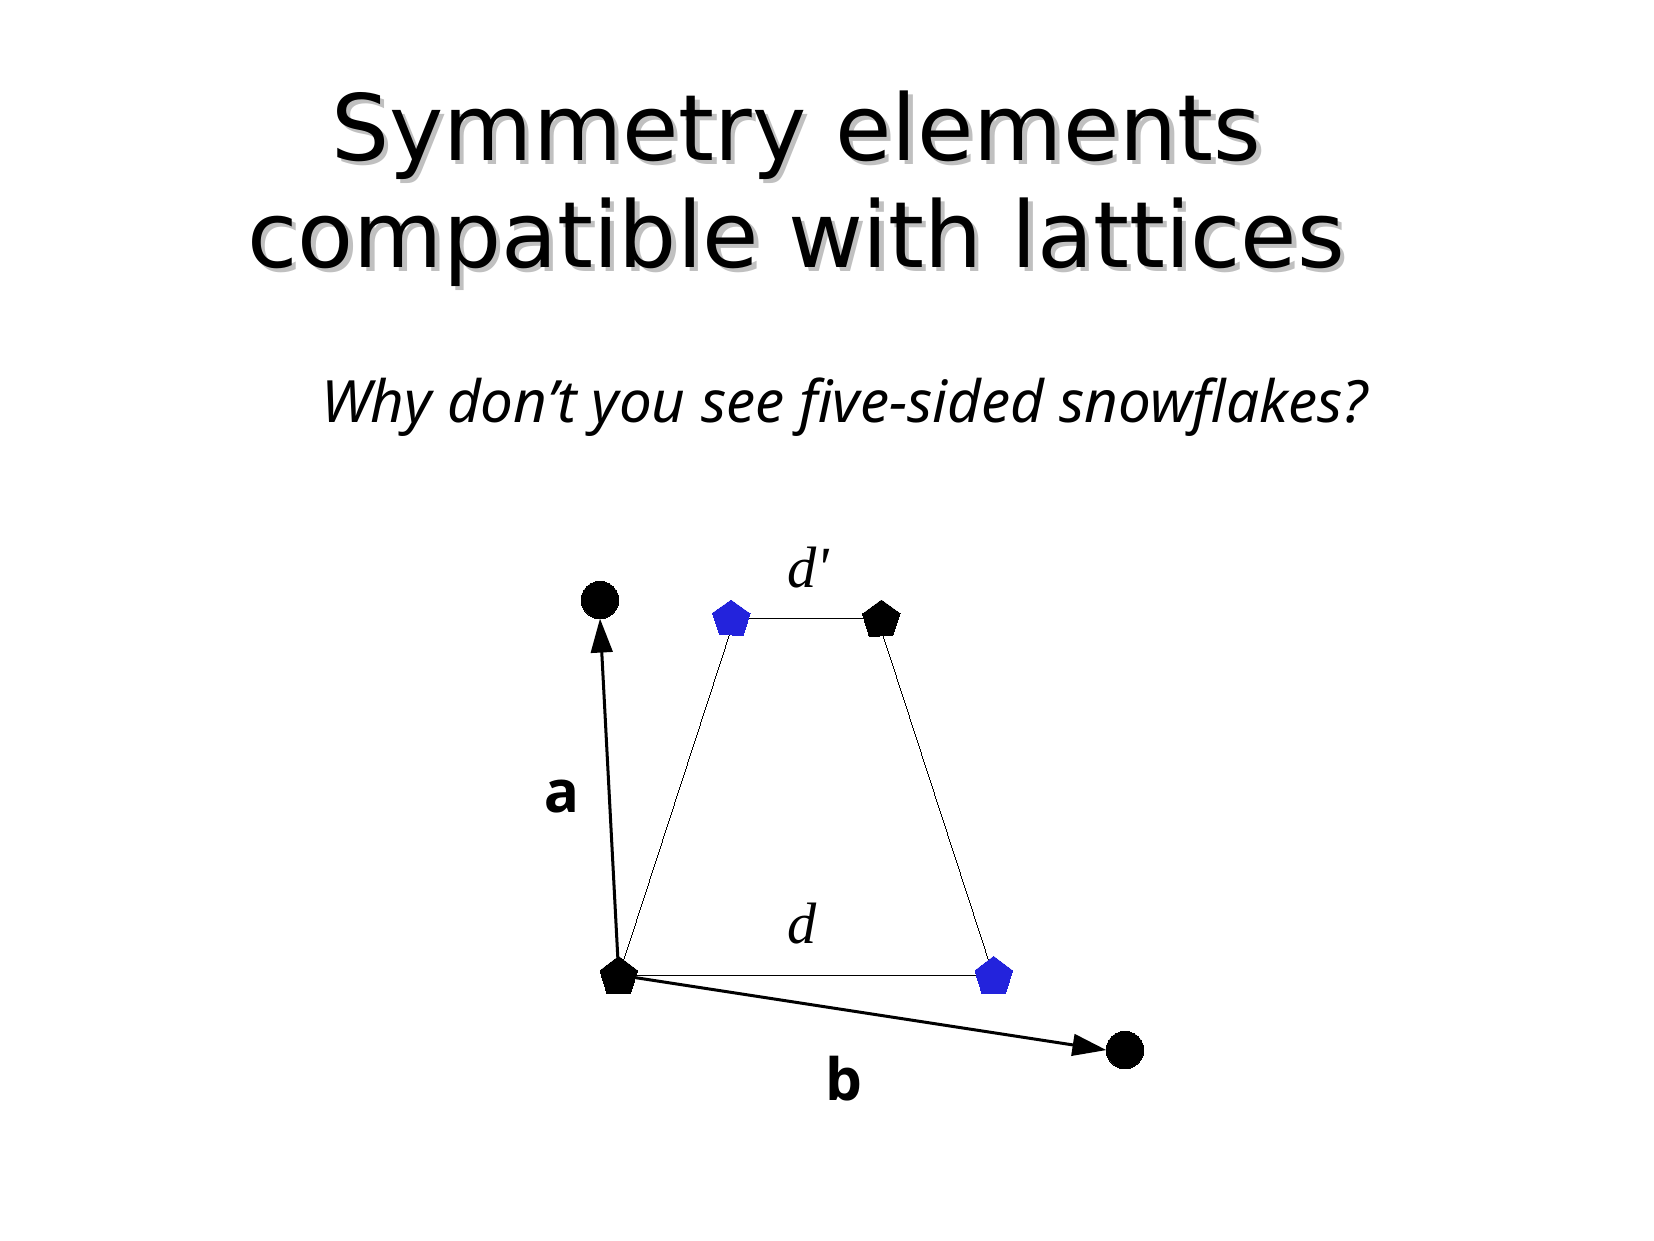

# Symmetry elements compatible with lattices
Why don’t you see five-sided snowflakes?
d'
a
d
b